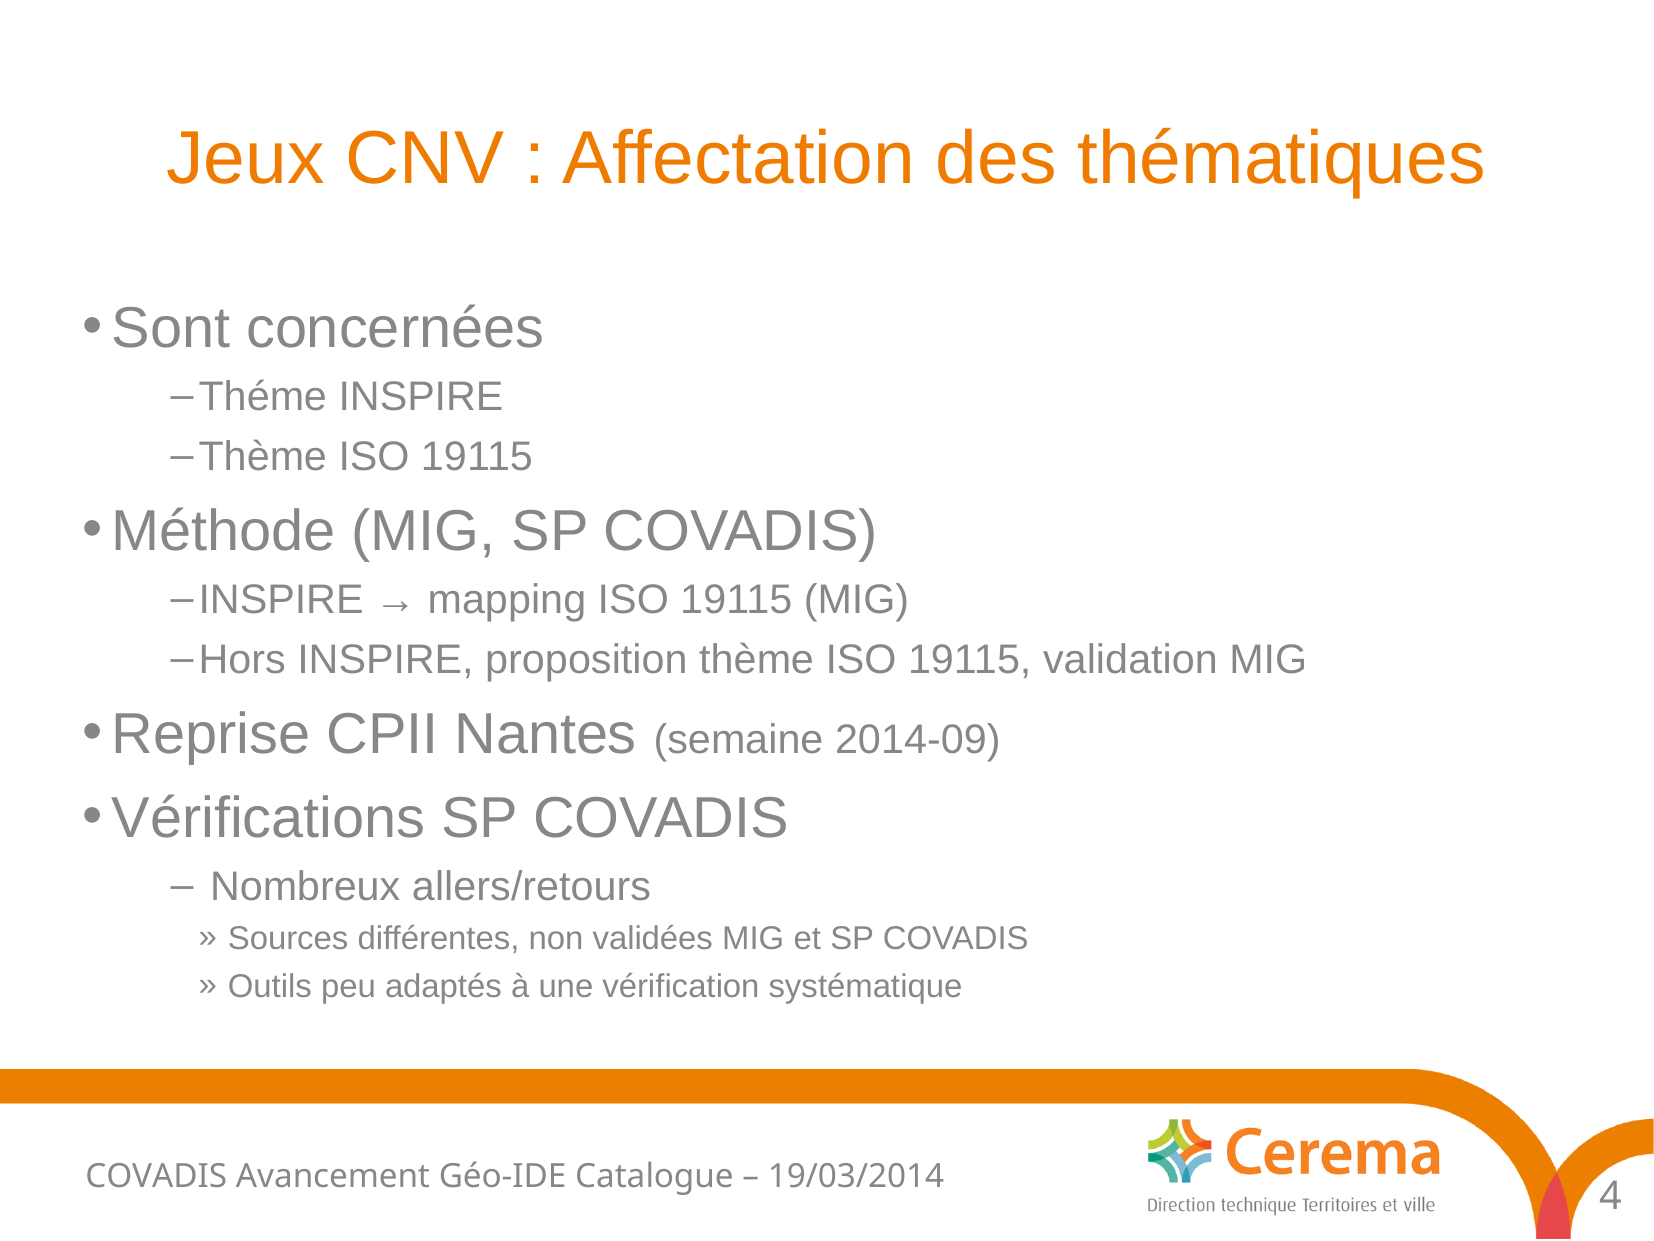

# Jeux CNV : Affectation des thématiques
Sont concernées
Théme INSPIRE
Thème ISO 19115
Méthode (MIG, SP COVADIS)
INSPIRE → mapping ISO 19115 (MIG)
Hors INSPIRE, proposition thème ISO 19115, validation MIG
Reprise CPII Nantes (semaine 2014-09)
Vérifications SP COVADIS
 Nombreux allers/retours
Sources différentes, non validées MIG et SP COVADIS
Outils peu adaptés à une vérification systématique